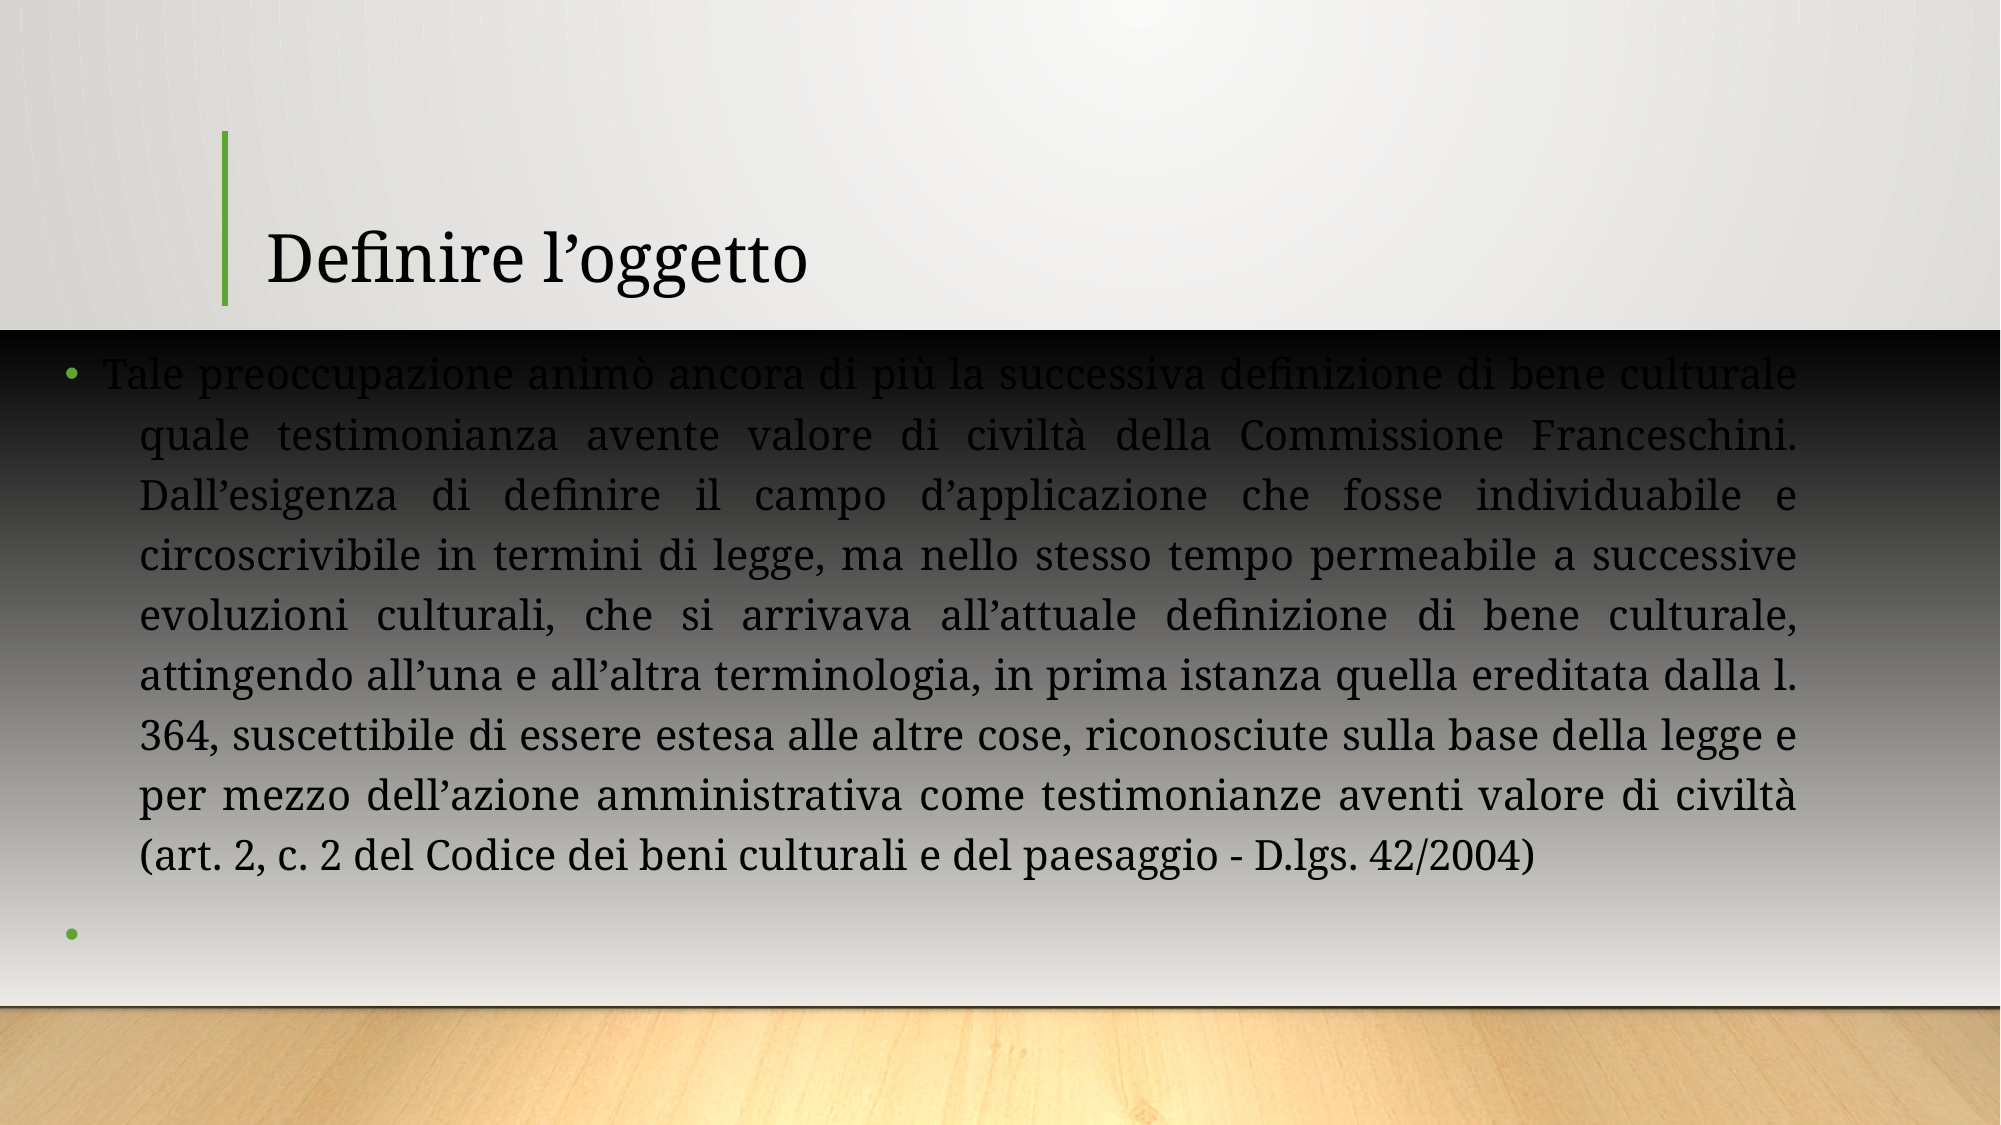

# Definire l’oggetto
Tale preoccupazione animò ancora di più la successiva definizione di bene culturale quale testimonianza avente valore di civiltà della Commissione Franceschini. Dall’esigenza di definire il campo d’applicazione che fosse individuabile e circoscrivibile in termini di legge, ma nello stesso tempo permeabile a successive evoluzioni culturali, che si arrivava all’attuale definizione di bene culturale, attingendo all’una e all’altra terminologia, in prima istanza quella ereditata dalla l. 364, suscettibile di essere estesa alle altre cose, riconosciute sulla base della legge e per mezzo dell’azione amministrativa come testimonianze aventi valore di civiltà (art. 2, c. 2 del Codice dei beni culturali e del paesaggio - D.lgs. 42/2004)